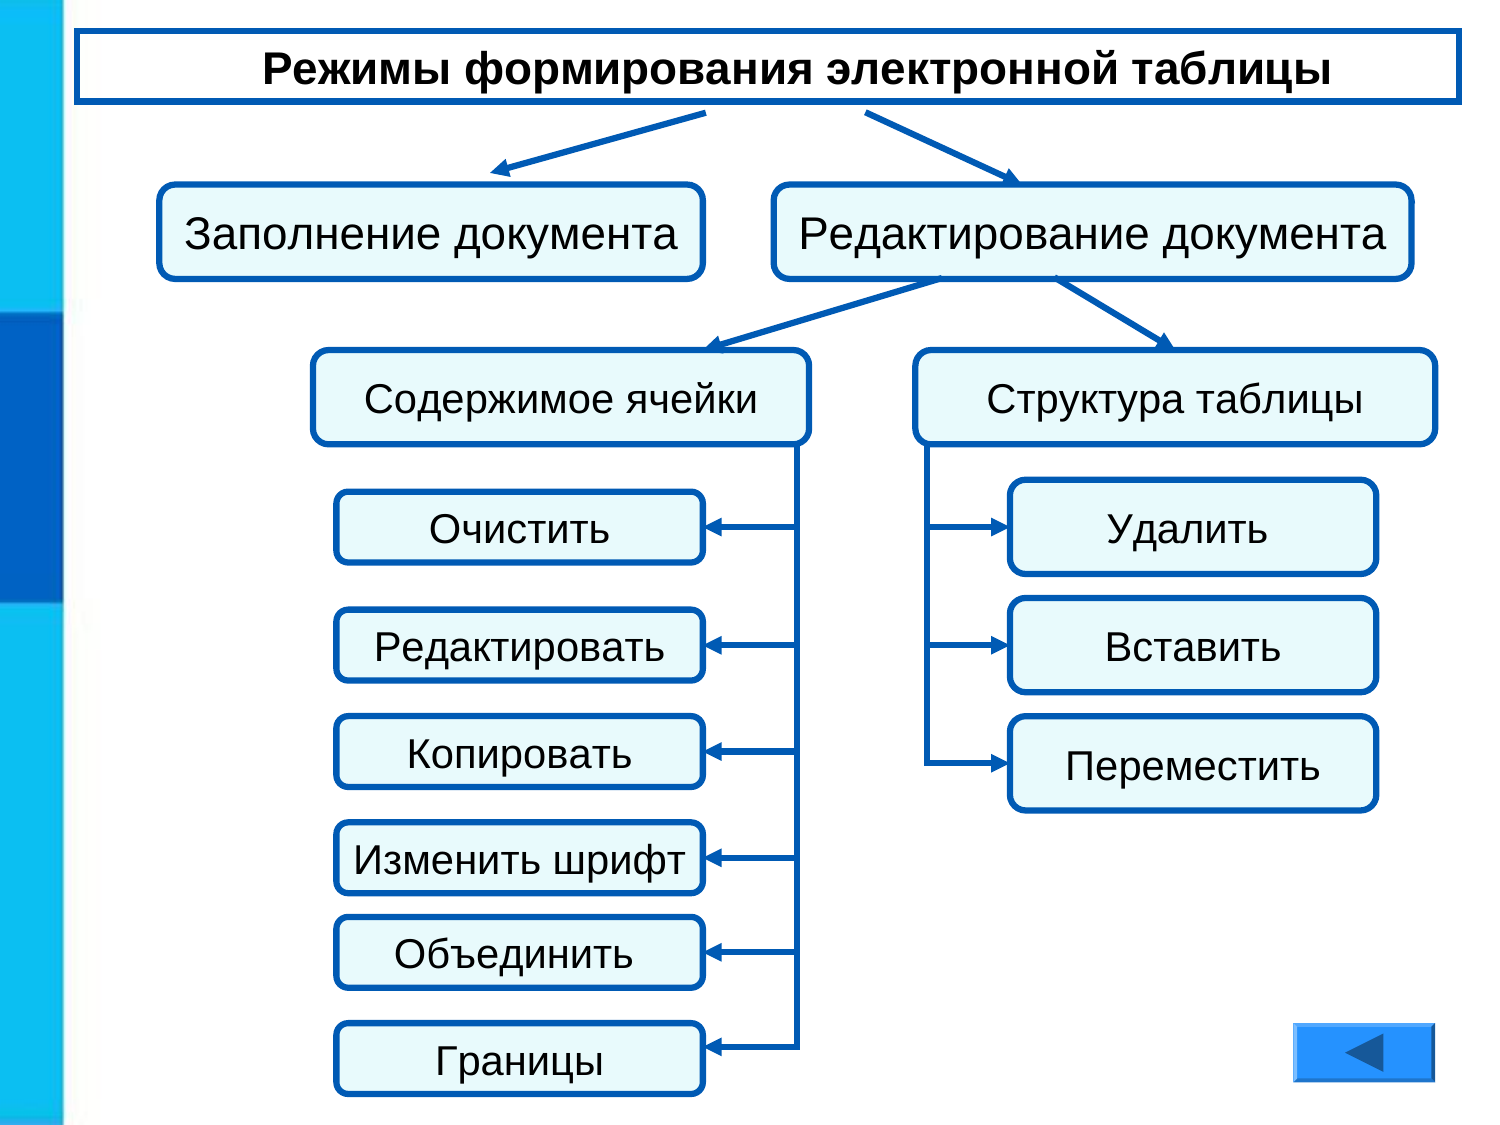

Режимы формирования электронной таблицы
Заполнение документа
Редактирование документа
Содержимое ячейки
Структура таблицы
Удалить
Очистить
Вставить
Редактировать
Копировать
Переместить
Изменить шрифт
Объединить
Границы